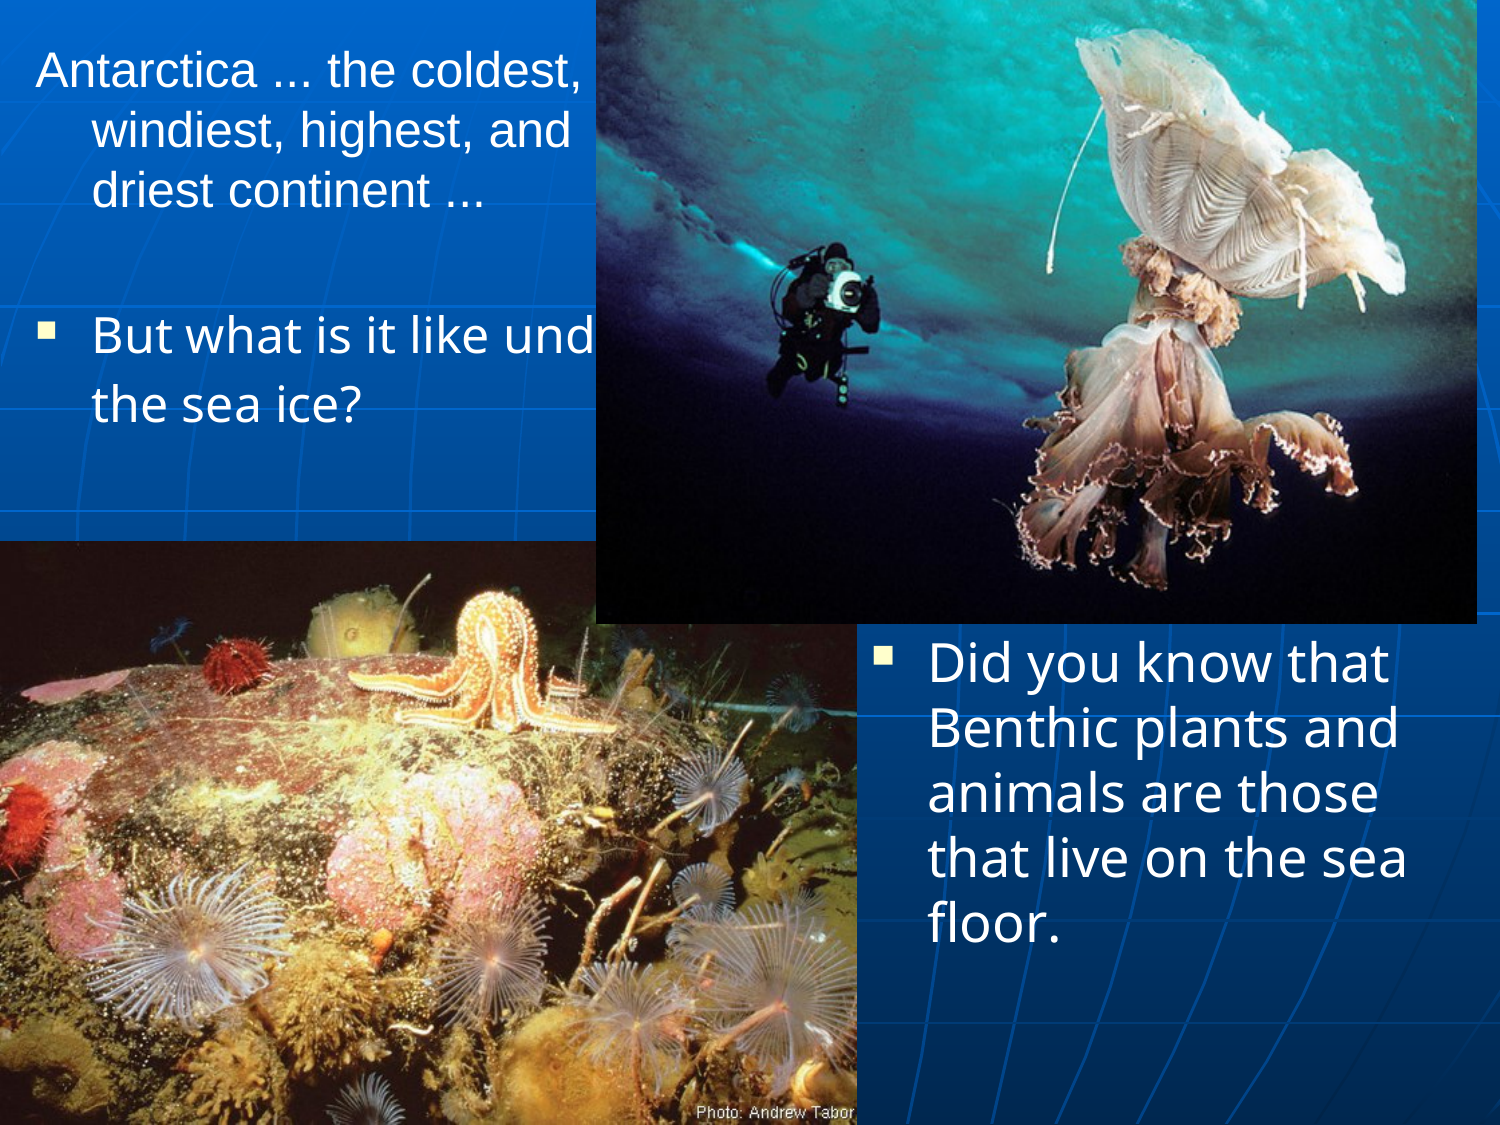

# Antarctica ... the coldest, windiest, highest, and driest continent ...
But what is it like under the sea ice?
Did you know that Benthic plants and animals are those that live on the sea floor.